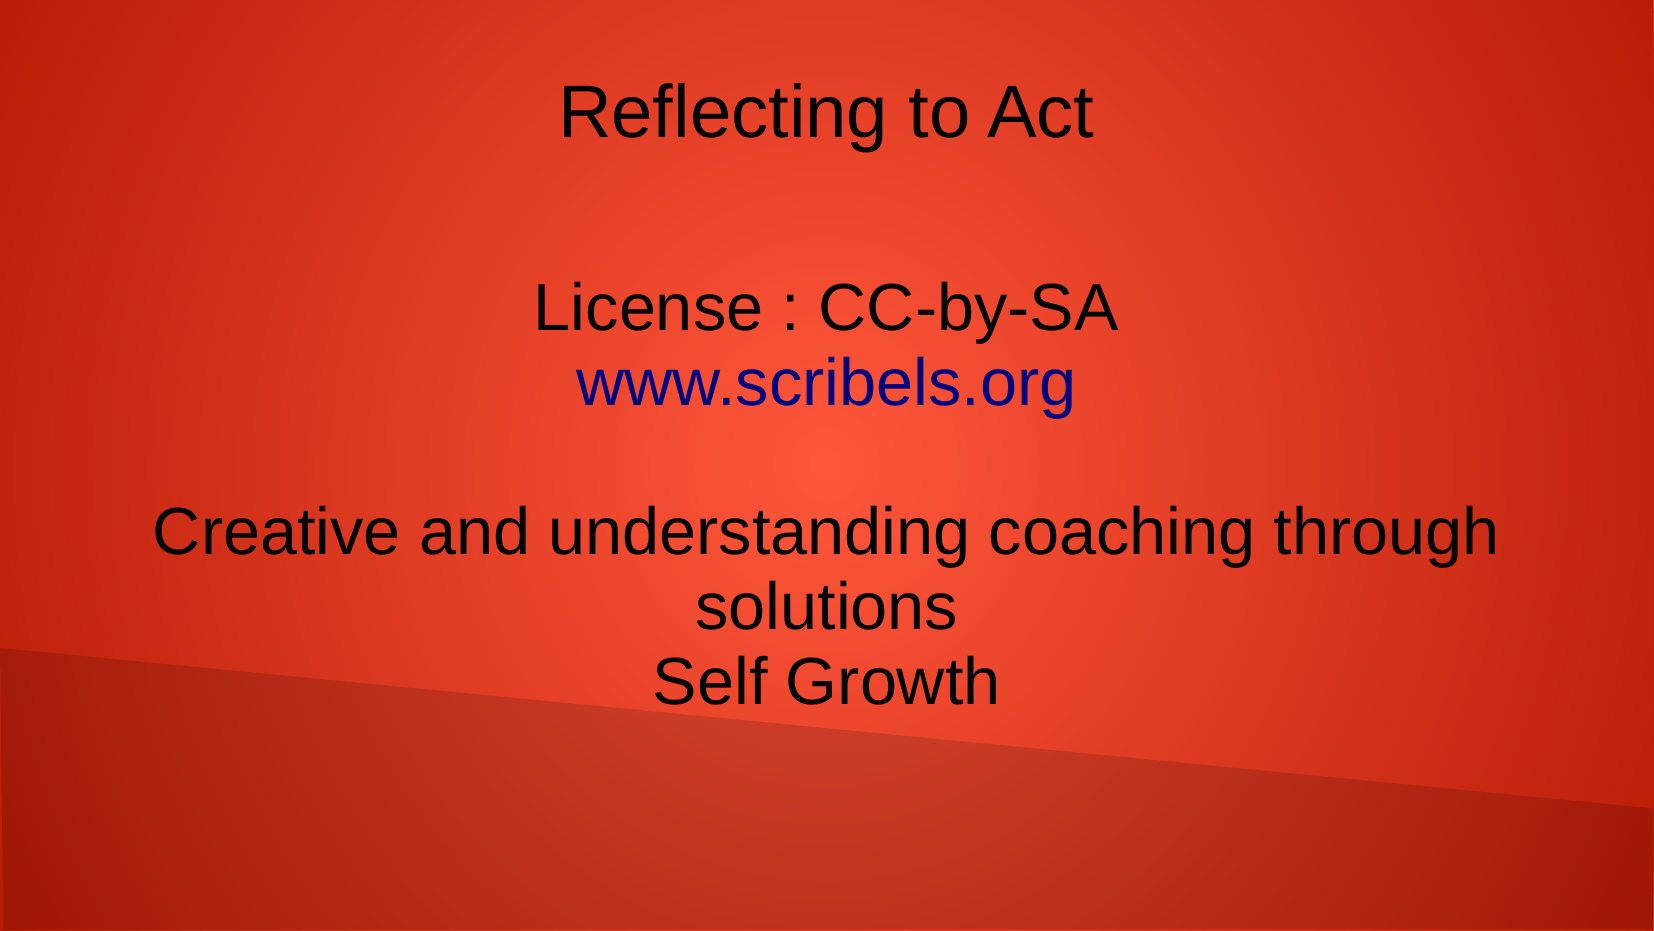

# Reflecting to Act
License : CC-by-SA
www.scribels.org
Creative and understanding coaching through solutions
Self Growth